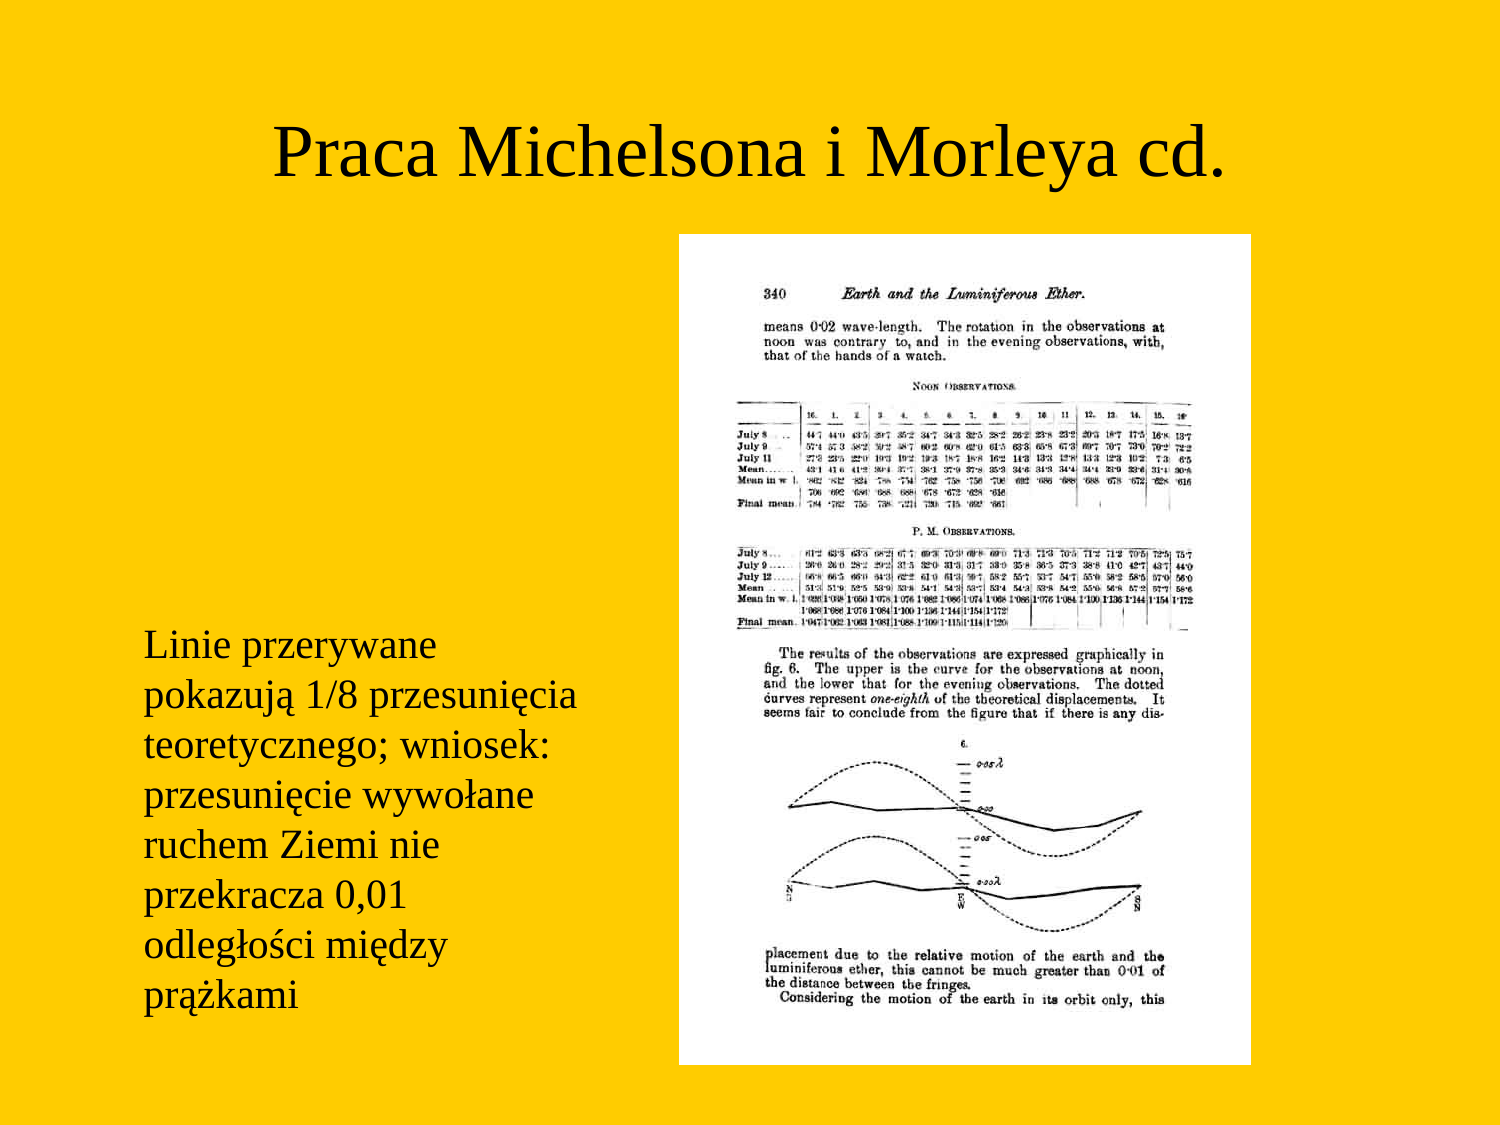

# Praca Michelsona i Morleya cd.
Linie przerywane pokazują 1/8 przesunięcia teoretycznego; wniosek: przesunięcie wywołane ruchem Ziemi nie przekracza 0,01 odległości między prążkami